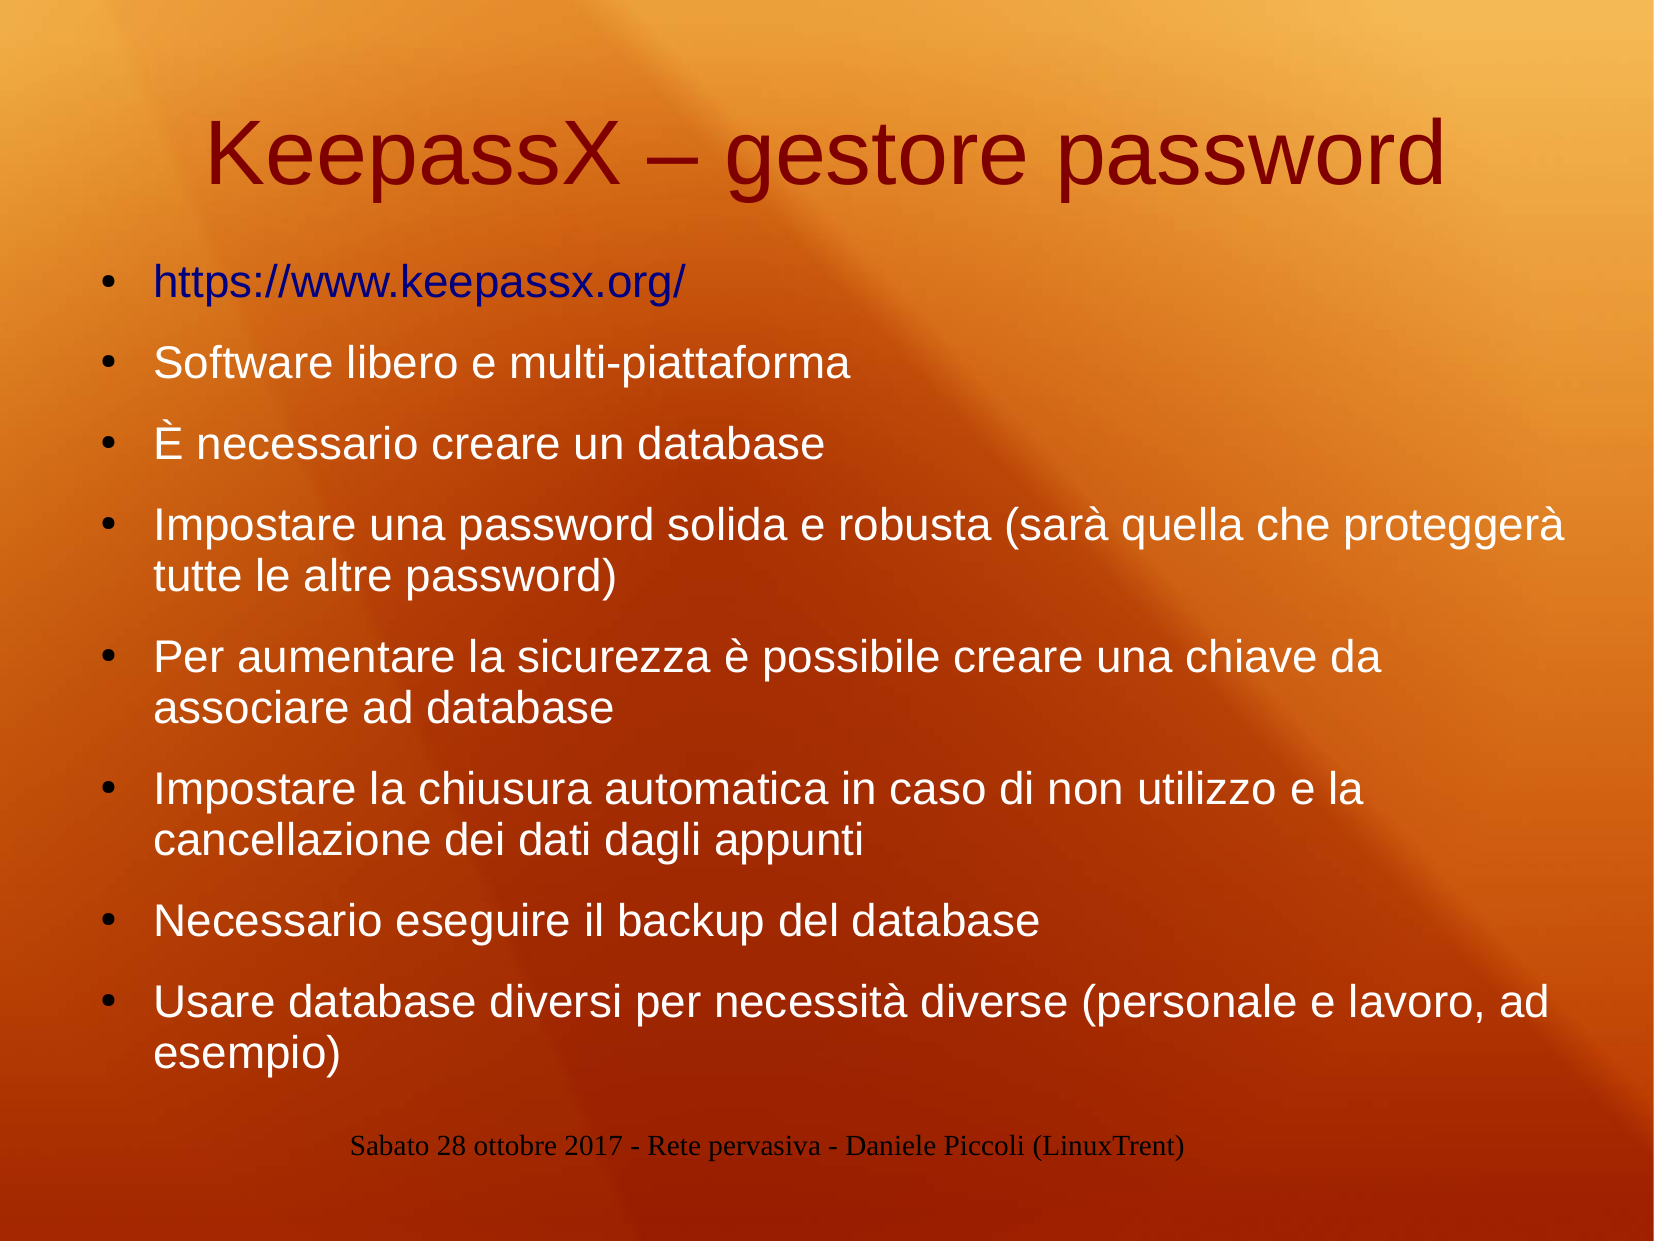

# KeepassX – gestore password
https://www.keepassx.org/
Software libero e multi-piattaforma
È necessario creare un database
Impostare una password solida e robusta (sarà quella che proteggerà tutte le altre password)
Per aumentare la sicurezza è possibile creare una chiave da associare ad database
Impostare la chiusura automatica in caso di non utilizzo e la cancellazione dei dati dagli appunti
Necessario eseguire il backup del database
Usare database diversi per necessità diverse (personale e lavoro, ad esempio)
Sabato 28 ottobre 2017 - Rete pervasiva - Daniele Piccoli (LinuxTrent)